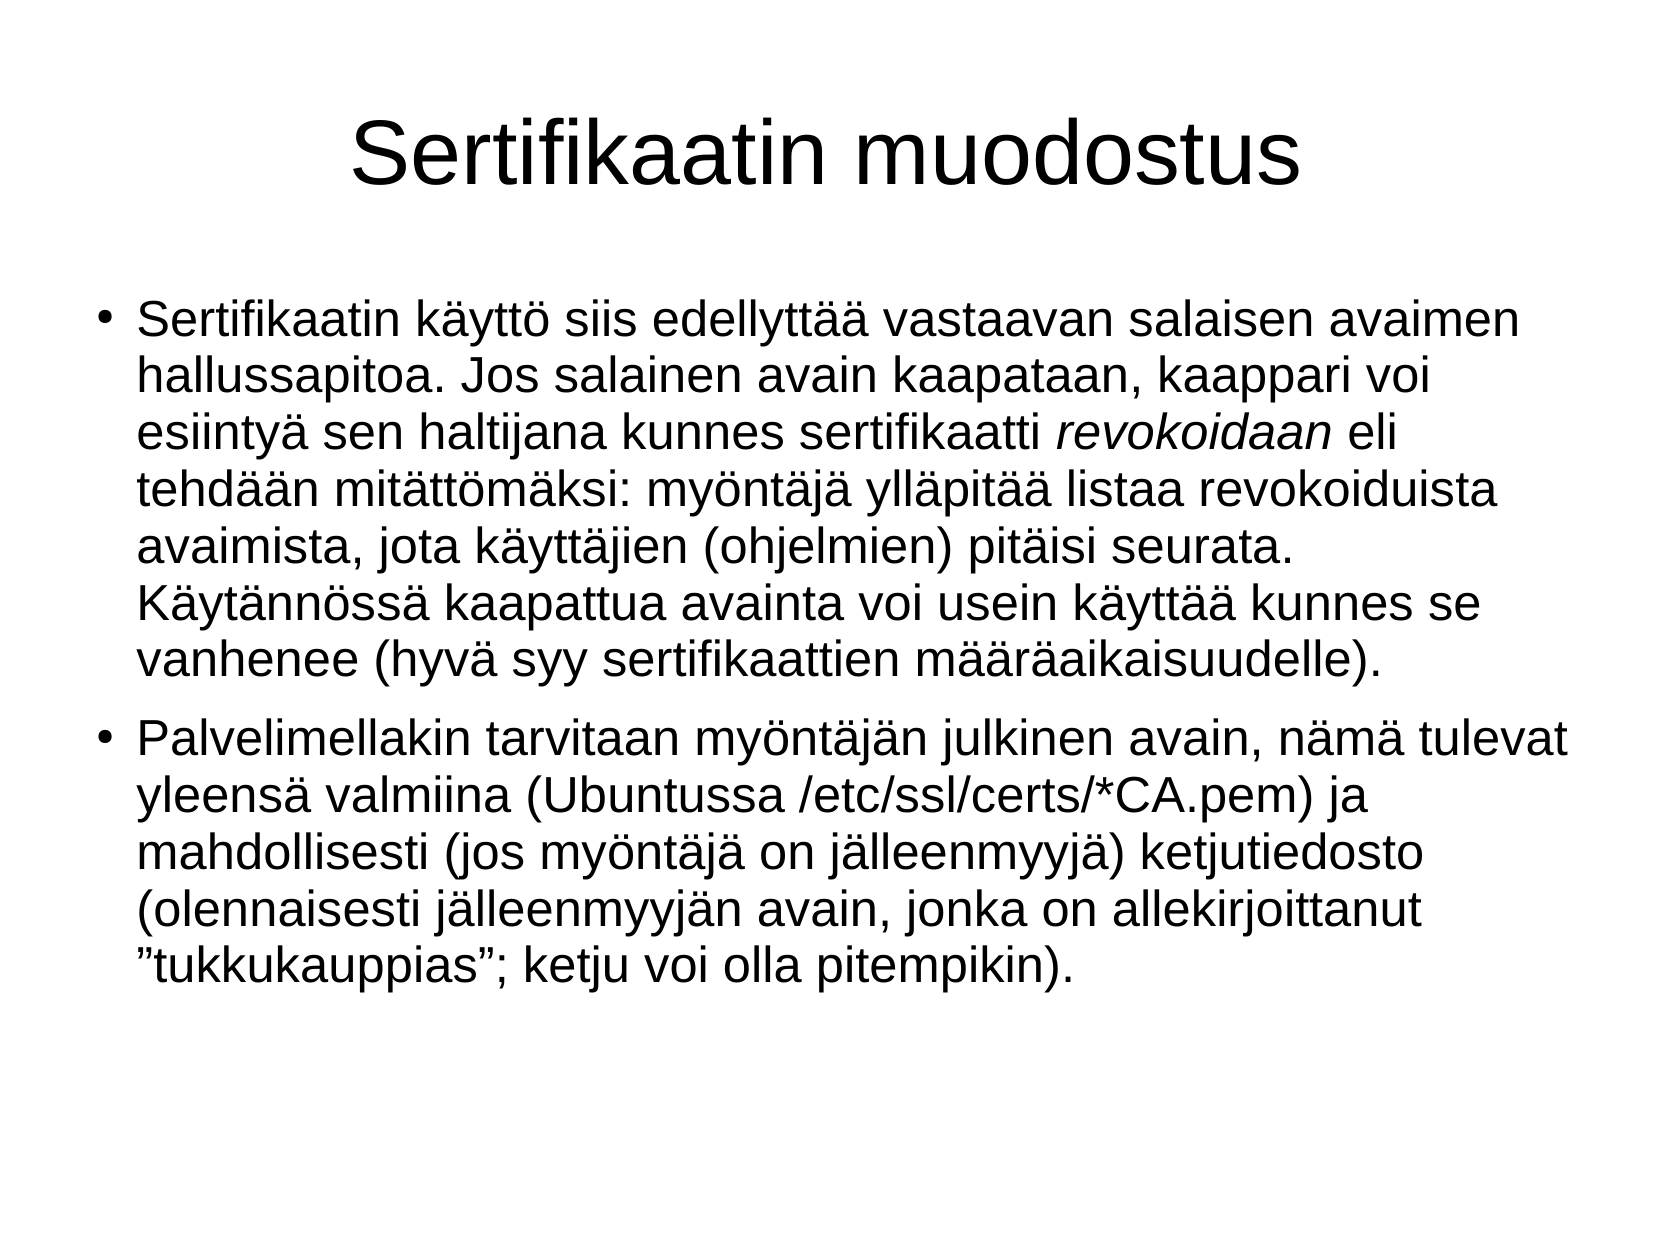

# Sertifikaatin muodostus
Sertifikaatin käyttö siis edellyttää vastaavan salaisen avaimen hallussapitoa. Jos salainen avain kaapataan, kaappari voi esiintyä sen haltijana kunnes sertifikaatti revokoidaan eli tehdään mitättömäksi: myöntäjä ylläpitää listaa revokoiduista avaimista, jota käyttäjien (ohjelmien) pitäisi seurata. Käytännössä kaapattua avainta voi usein käyttää kunnes se vanhenee (hyvä syy sertifikaattien määräaikaisuudelle).
Palvelimellakin tarvitaan myöntäjän julkinen avain, nämä tulevat yleensä valmiina (Ubuntussa /etc/ssl/certs/*CA.pem) ja mahdollisesti (jos myöntäjä on jälleenmyyjä) ketjutiedosto (olennaisesti jälleenmyyjän avain, jonka on allekirjoittanut ”tukkukauppias”; ketju voi olla pitempikin).